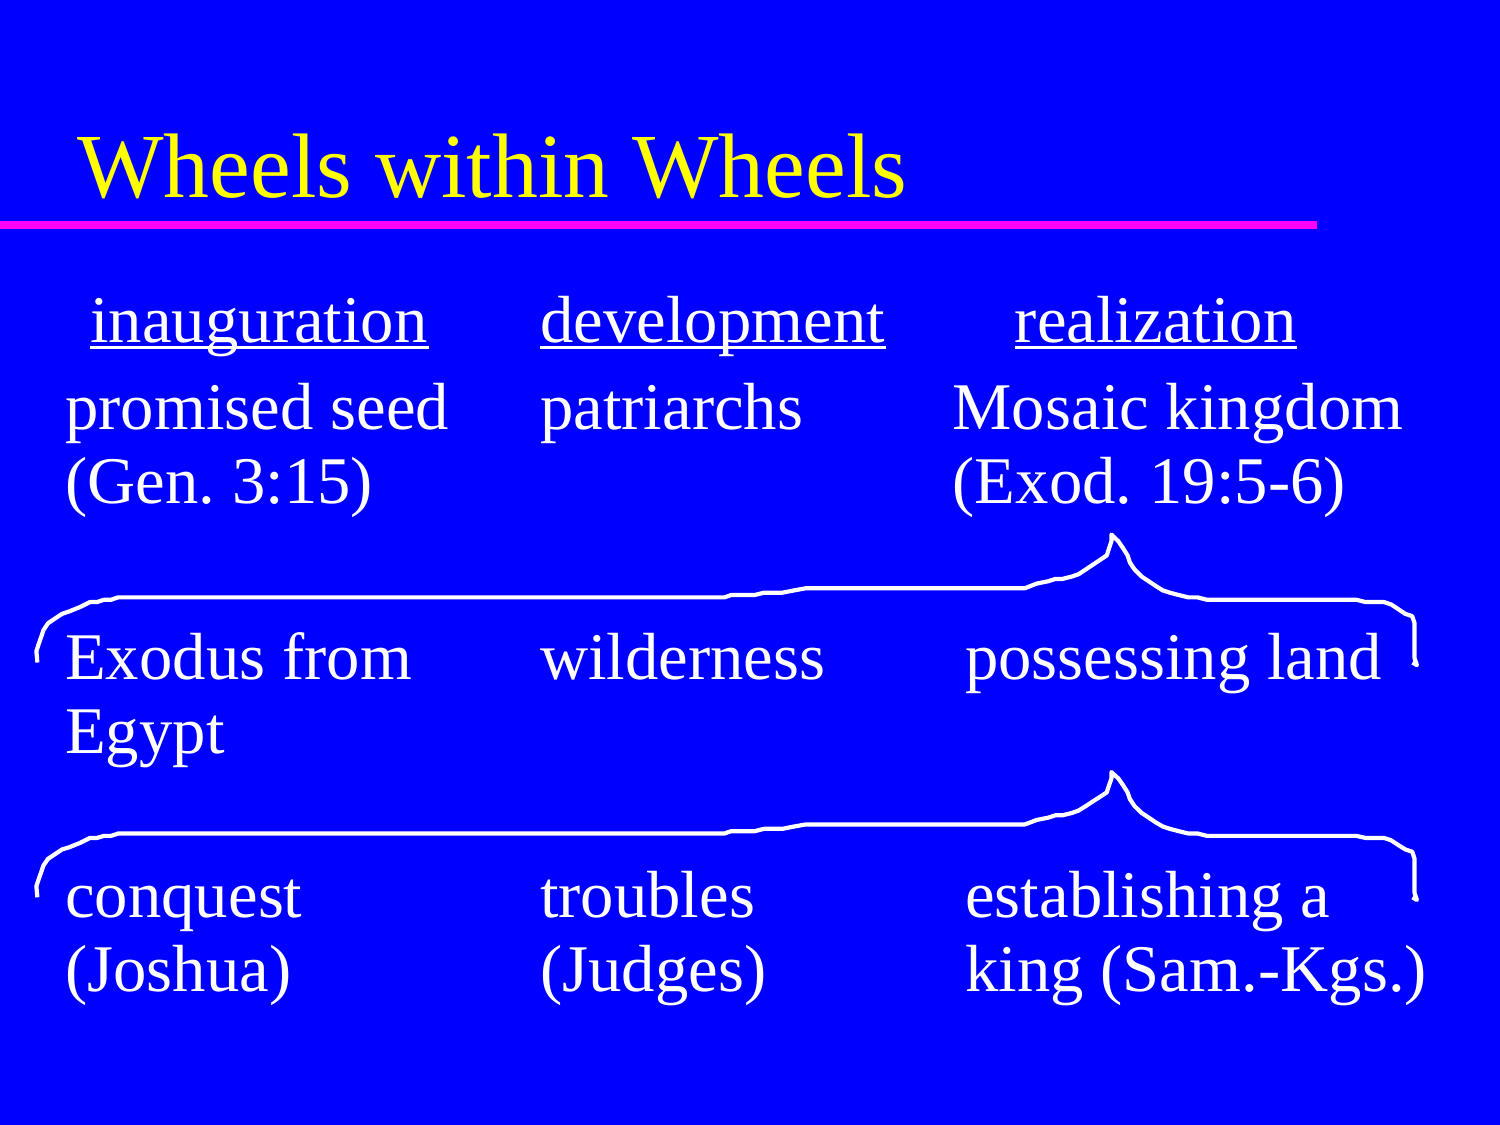

# Wheels within Wheels
inauguration
development
realization
promised seed (Gen. 3:15)
patriarchs
Mosaic kingdom (Exod. 19:5-6)
Exodus from Egypt
wilderness
possessing land
conquest (Joshua)
troubles (Judges)
establishing a king (Sam.-Kgs.)